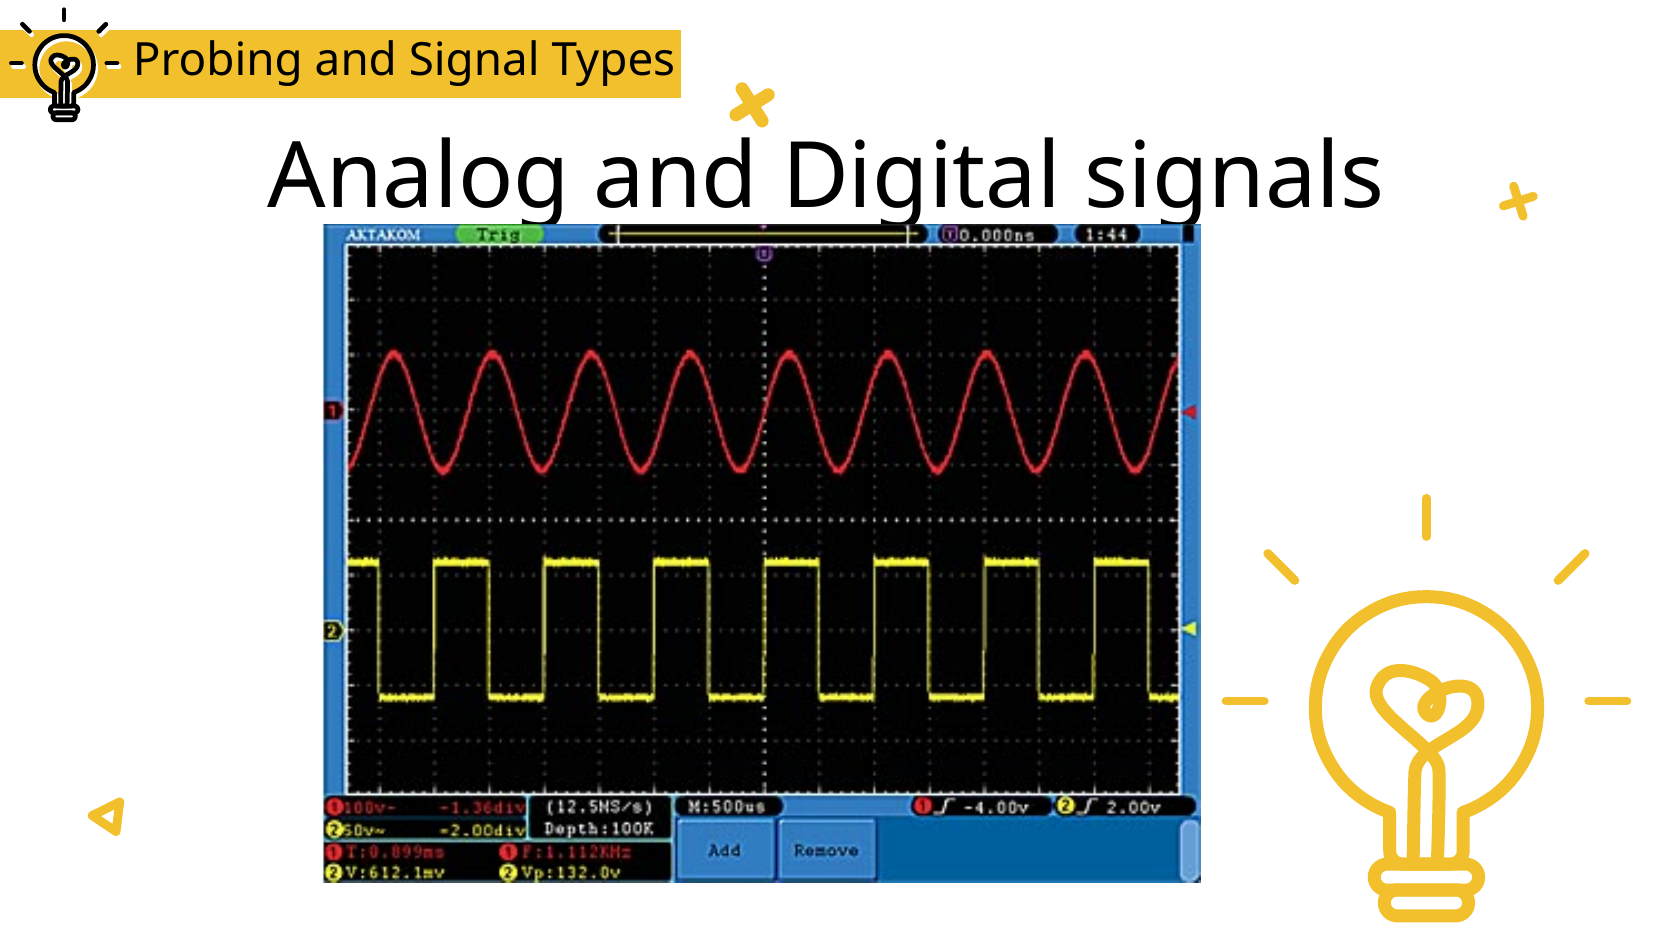

Probing and Signal Types
# Analog and Digital signals